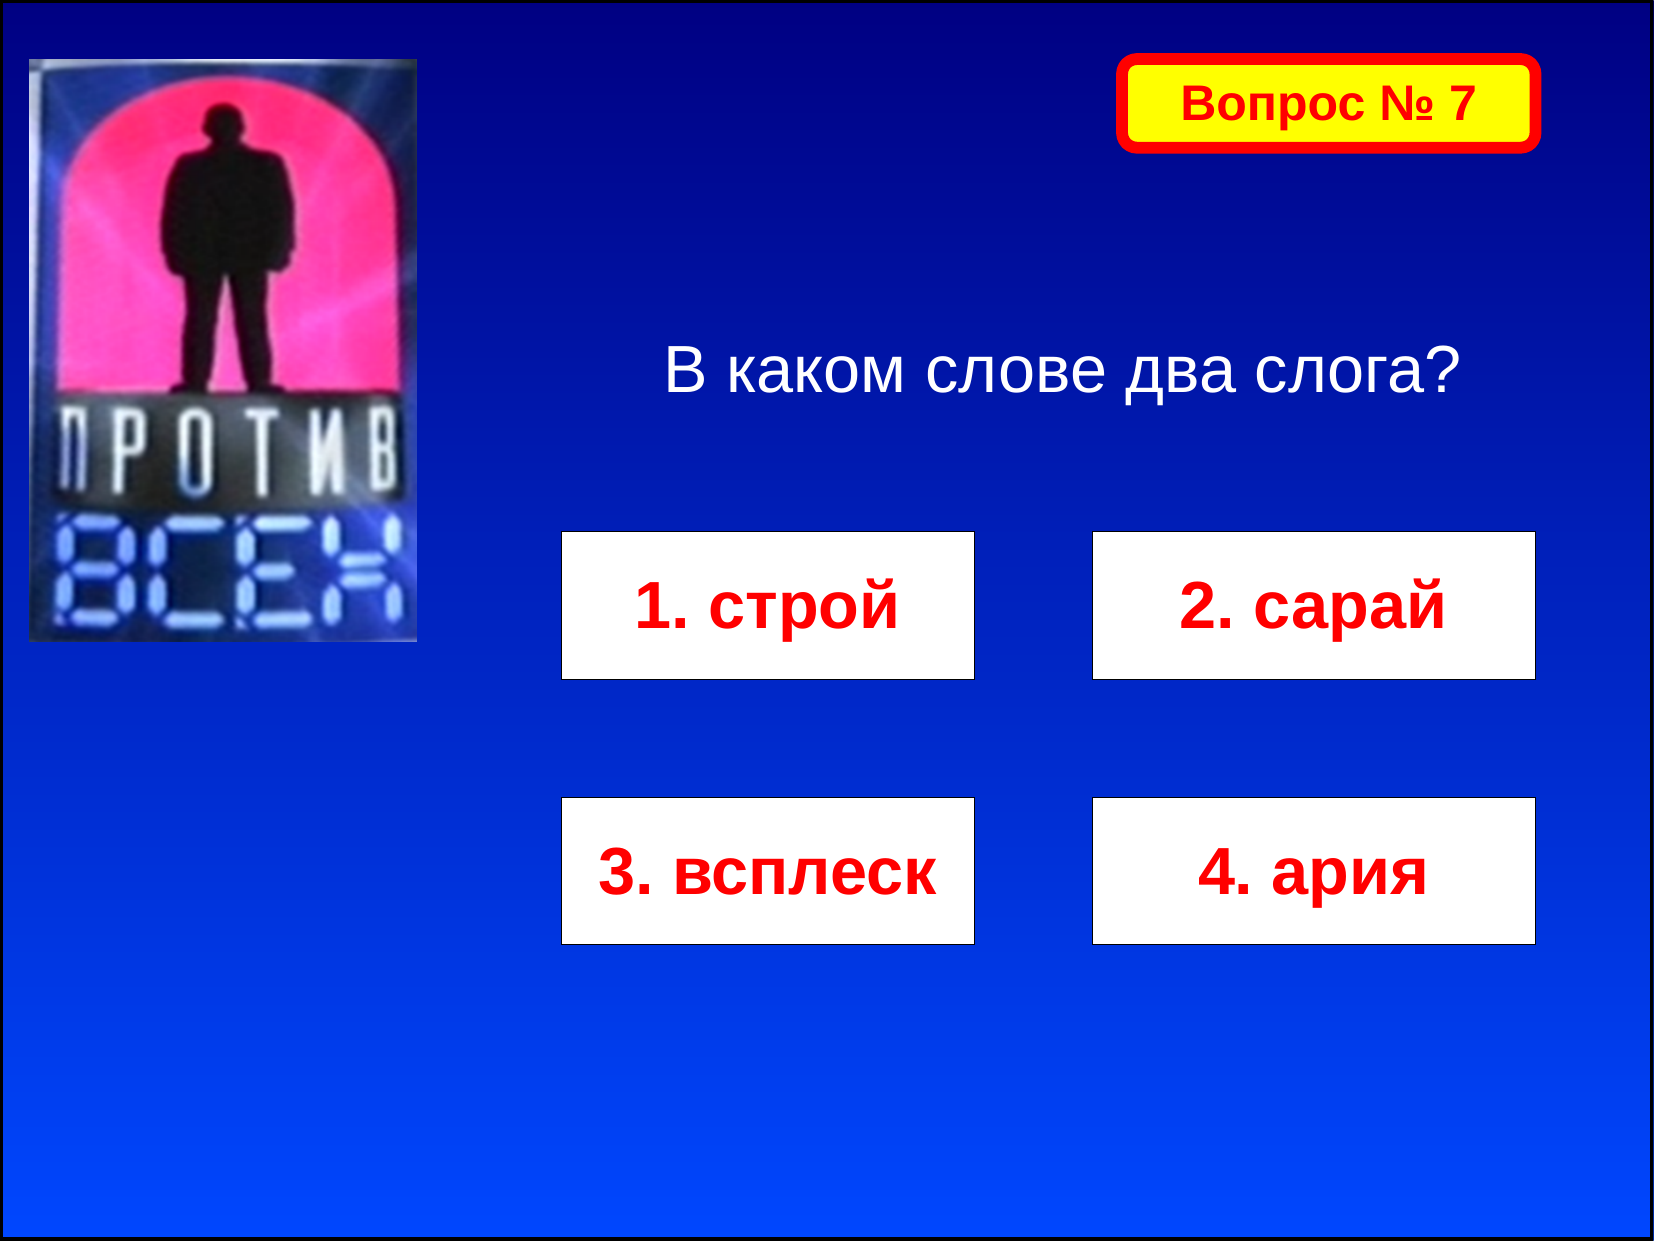

Вопрос № 7
В каком слове два слога?
1. строй
2. сарай
3. всплеск
4. ария